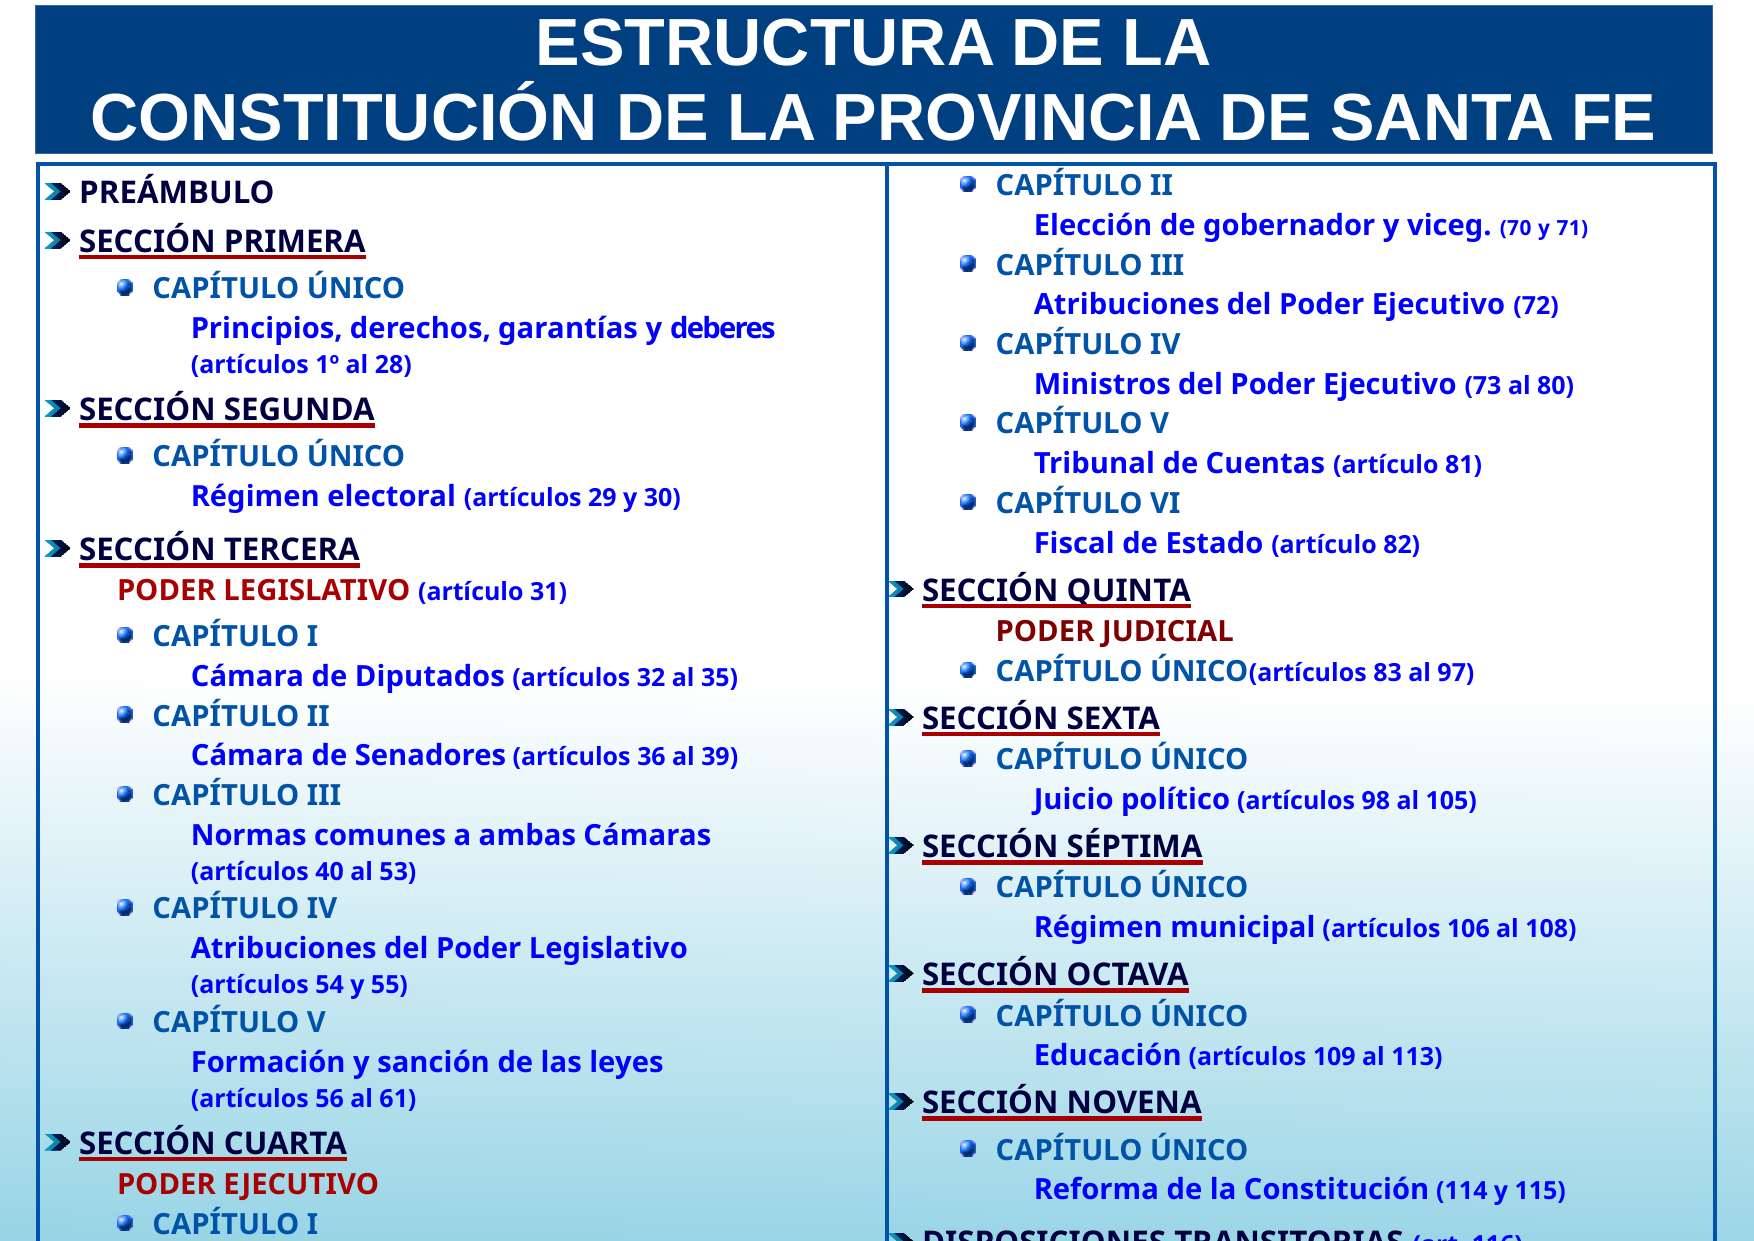

ESTRUCTURA DE LA
CONSTITUCIÓN DE LA PROVINCIA DE SANTA FE
| PREÁMBULO SECCIÓN PRIMERA CAPÍTULO ÚNICO Principios, derechos, garantías y deberes (artículos 1º al 28) SECCIÓN SEGUNDA CAPÍTULO ÚNICO Régimen electoral (artículos 29 y 30) SECCIÓN TERCERA PODER LEGISLATIVO (artículo 31) CAPÍTULO I Cámara de Diputados (artículos 32 al 35) CAPÍTULO II Cámara de Senadores (artículos 36 al 39) CAPÍTULO III Normas comunes a ambas Cámaras (artículos 40 al 53) CAPÍTULO IV Atribuciones del Poder Legislativo (artículos 54 y 55) CAPÍTULO V Formación y sanción de las leyes (artículos 56 al 61) SECCIÓN CUARTA PODER EJECUTIVO CAPÍTULO I Organización (artículos 62 al 69) | CAPÍTULO II Elección de gobernador y viceg. (70 y 71) CAPÍTULO III Atribuciones del Poder Ejecutivo (72) CAPÍTULO IV Ministros del Poder Ejecutivo (73 al 80) CAPÍTULO V Tribunal de Cuentas (artículo 81) CAPÍTULO VI Fiscal de Estado (artículo 82) SECCIÓN QUINTA PODER JUDICIAL CAPÍTULO ÚNICO(artículos 83 al 97) SECCIÓN SEXTA CAPÍTULO ÚNICO Juicio político (artículos 98 al 105) SECCIÓN SÉPTIMA CAPÍTULO ÚNICO Régimen municipal (artículos 106 al 108) SECCIÓN OCTAVA CAPÍTULO ÚNICO Educación (artículos 109 al 113) SECCIÓN NOVENA CAPÍTULO ÚNICO Reforma de la Constitución (114 y 115) DISPOSICIONES TRANSITORIAS (art. 116) |
| --- | --- |